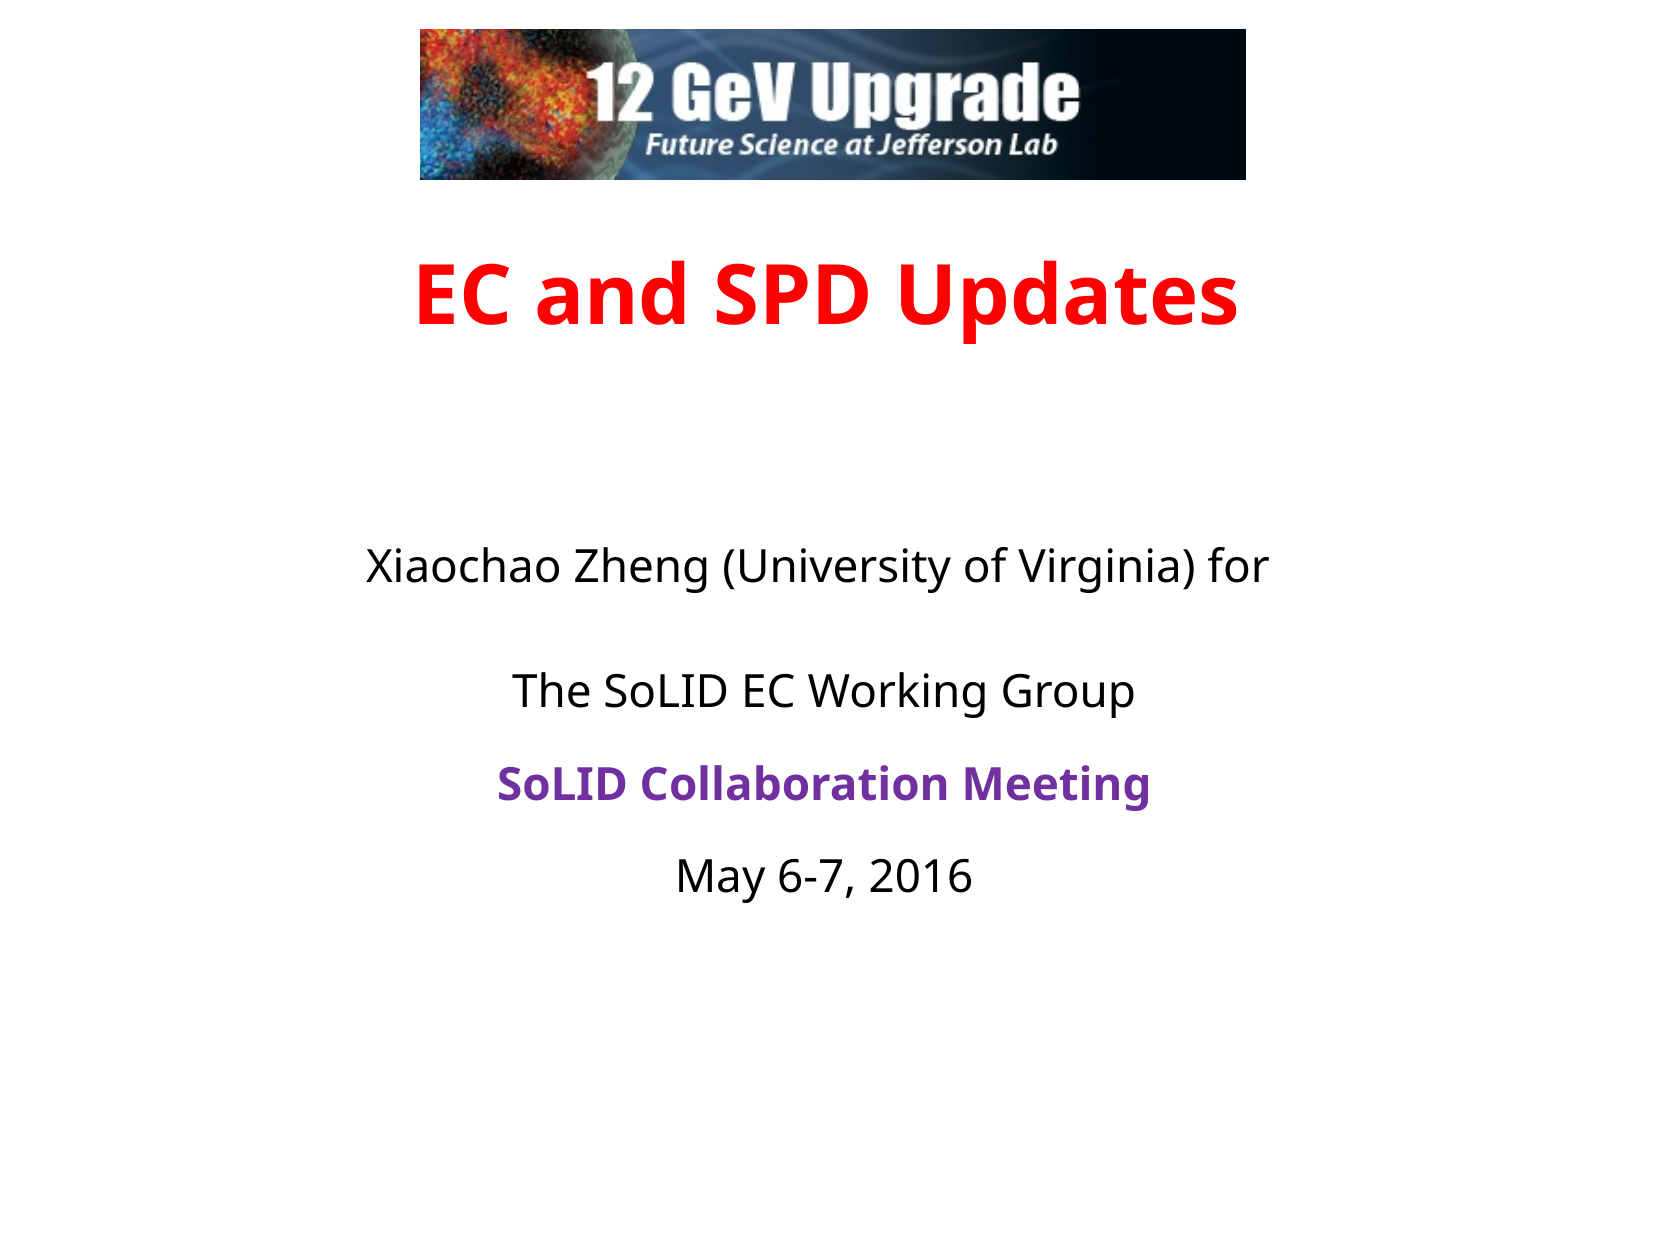

# EC and SPD Updates
Xiaochao Zheng (University of Virginia) for
The SoLID EC Working Group
SoLID Collaboration Meeting
May 6-7, 2016